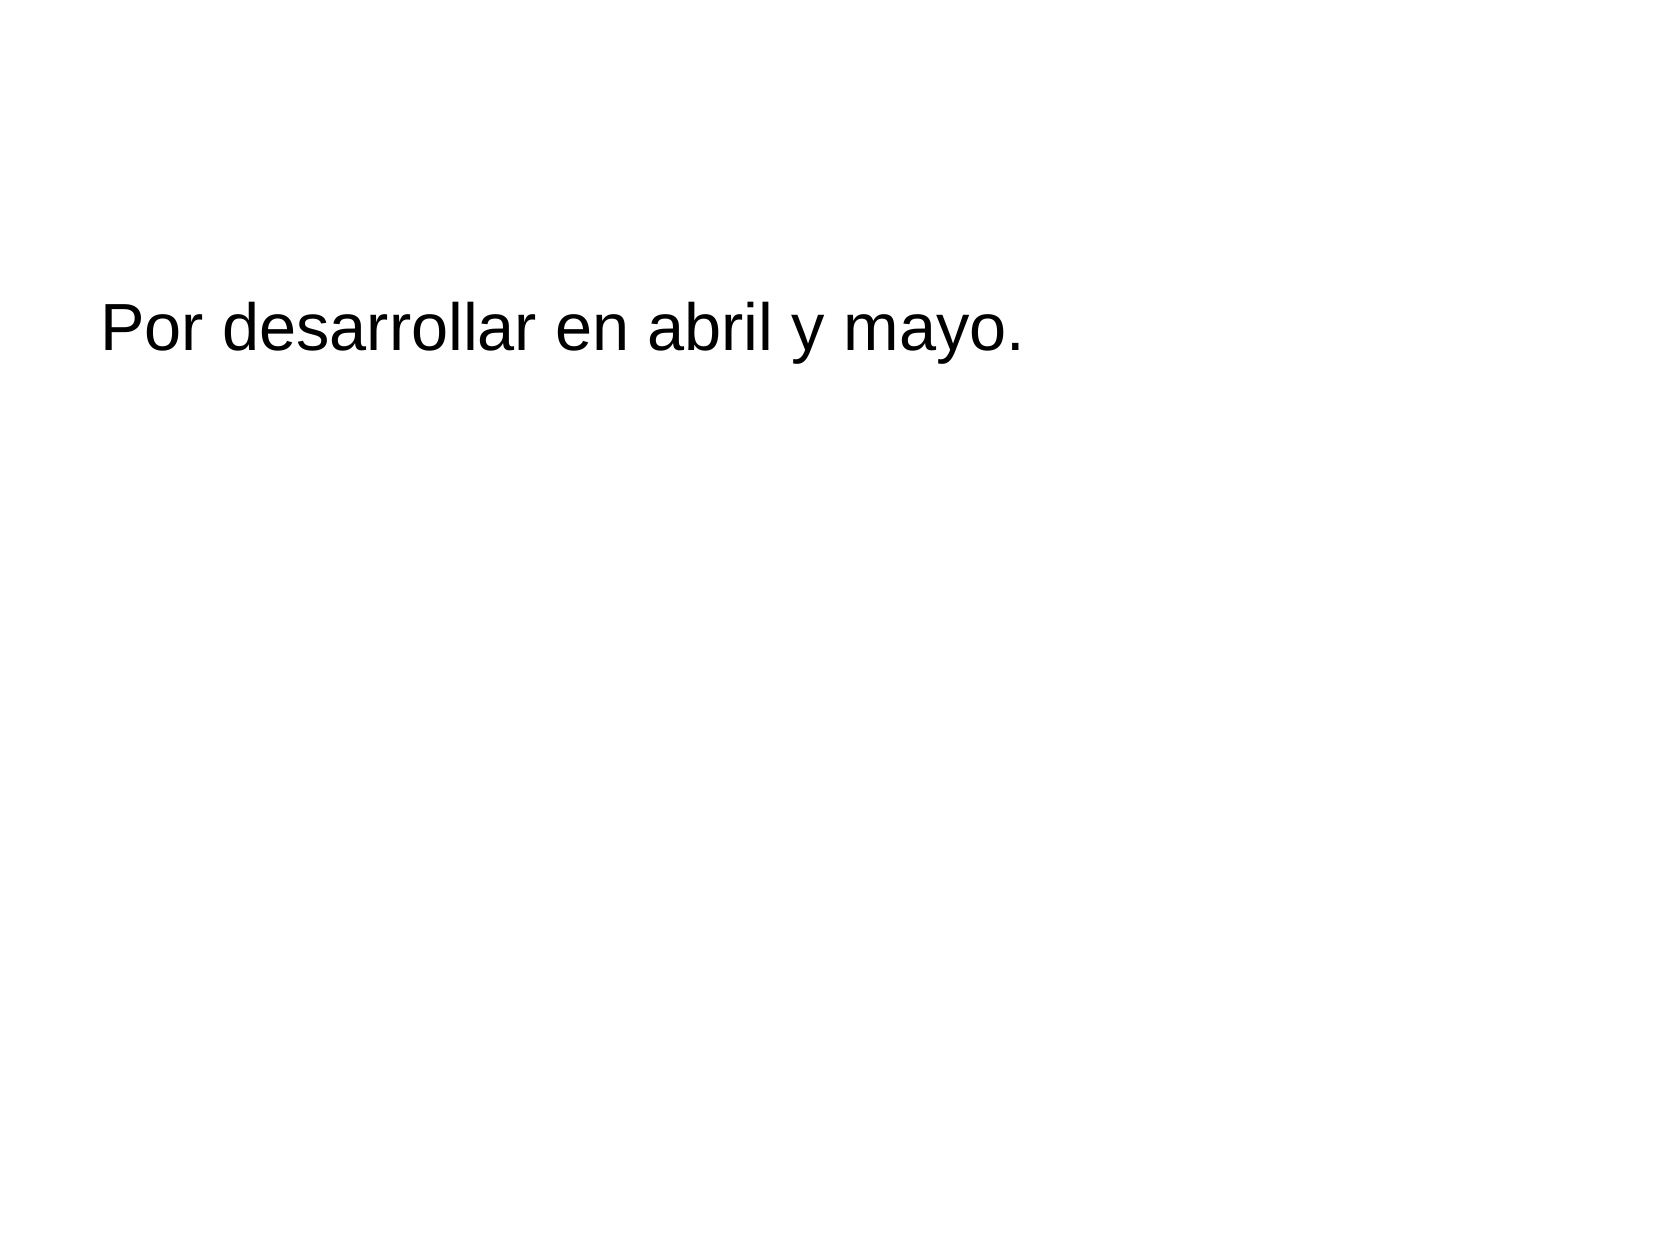

# Por desarrollar en abril y mayo.